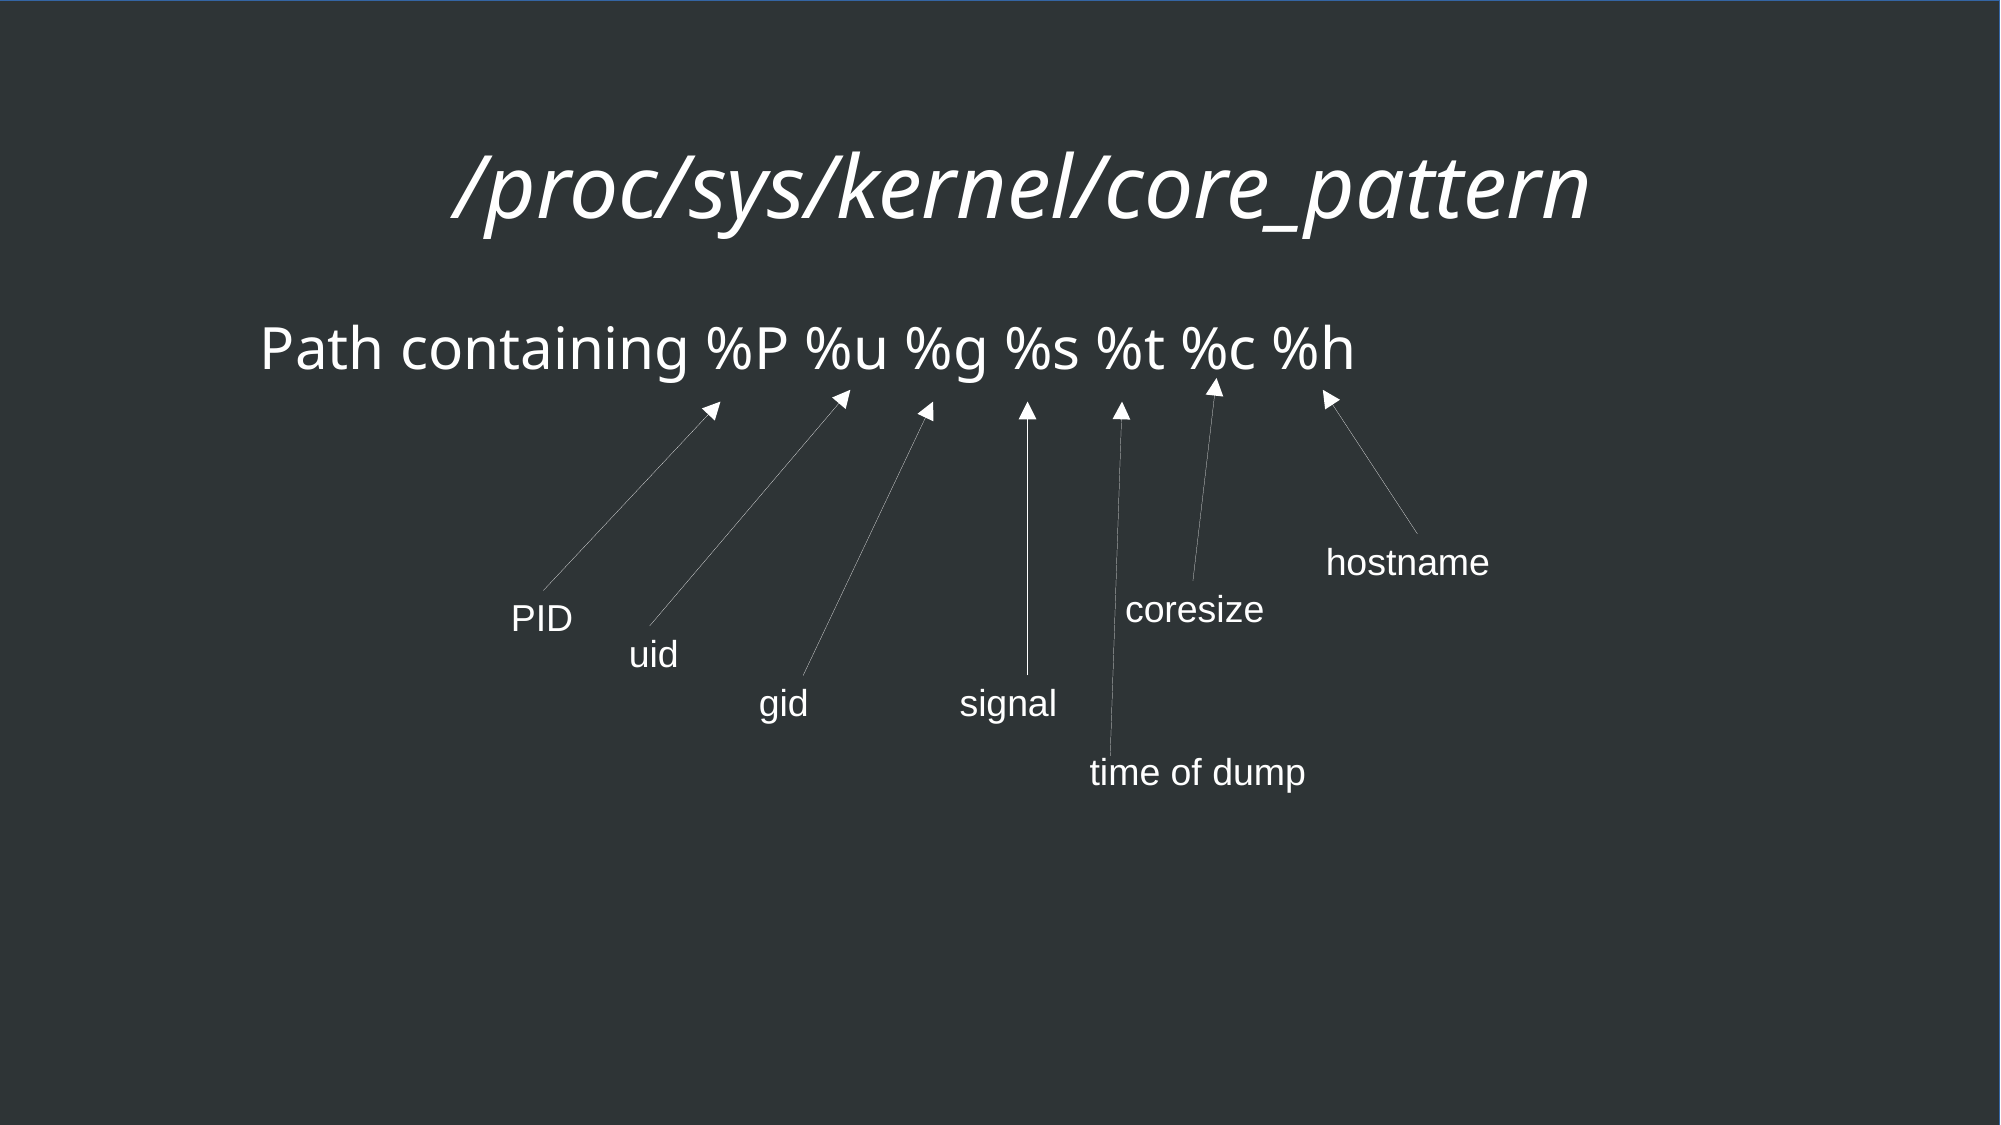

# /proc/sys/kernel/core_pattern
Path containing %P %u %g %s %t %c %h
hostname
coresize
PID
uid
gid
signal
time of dump